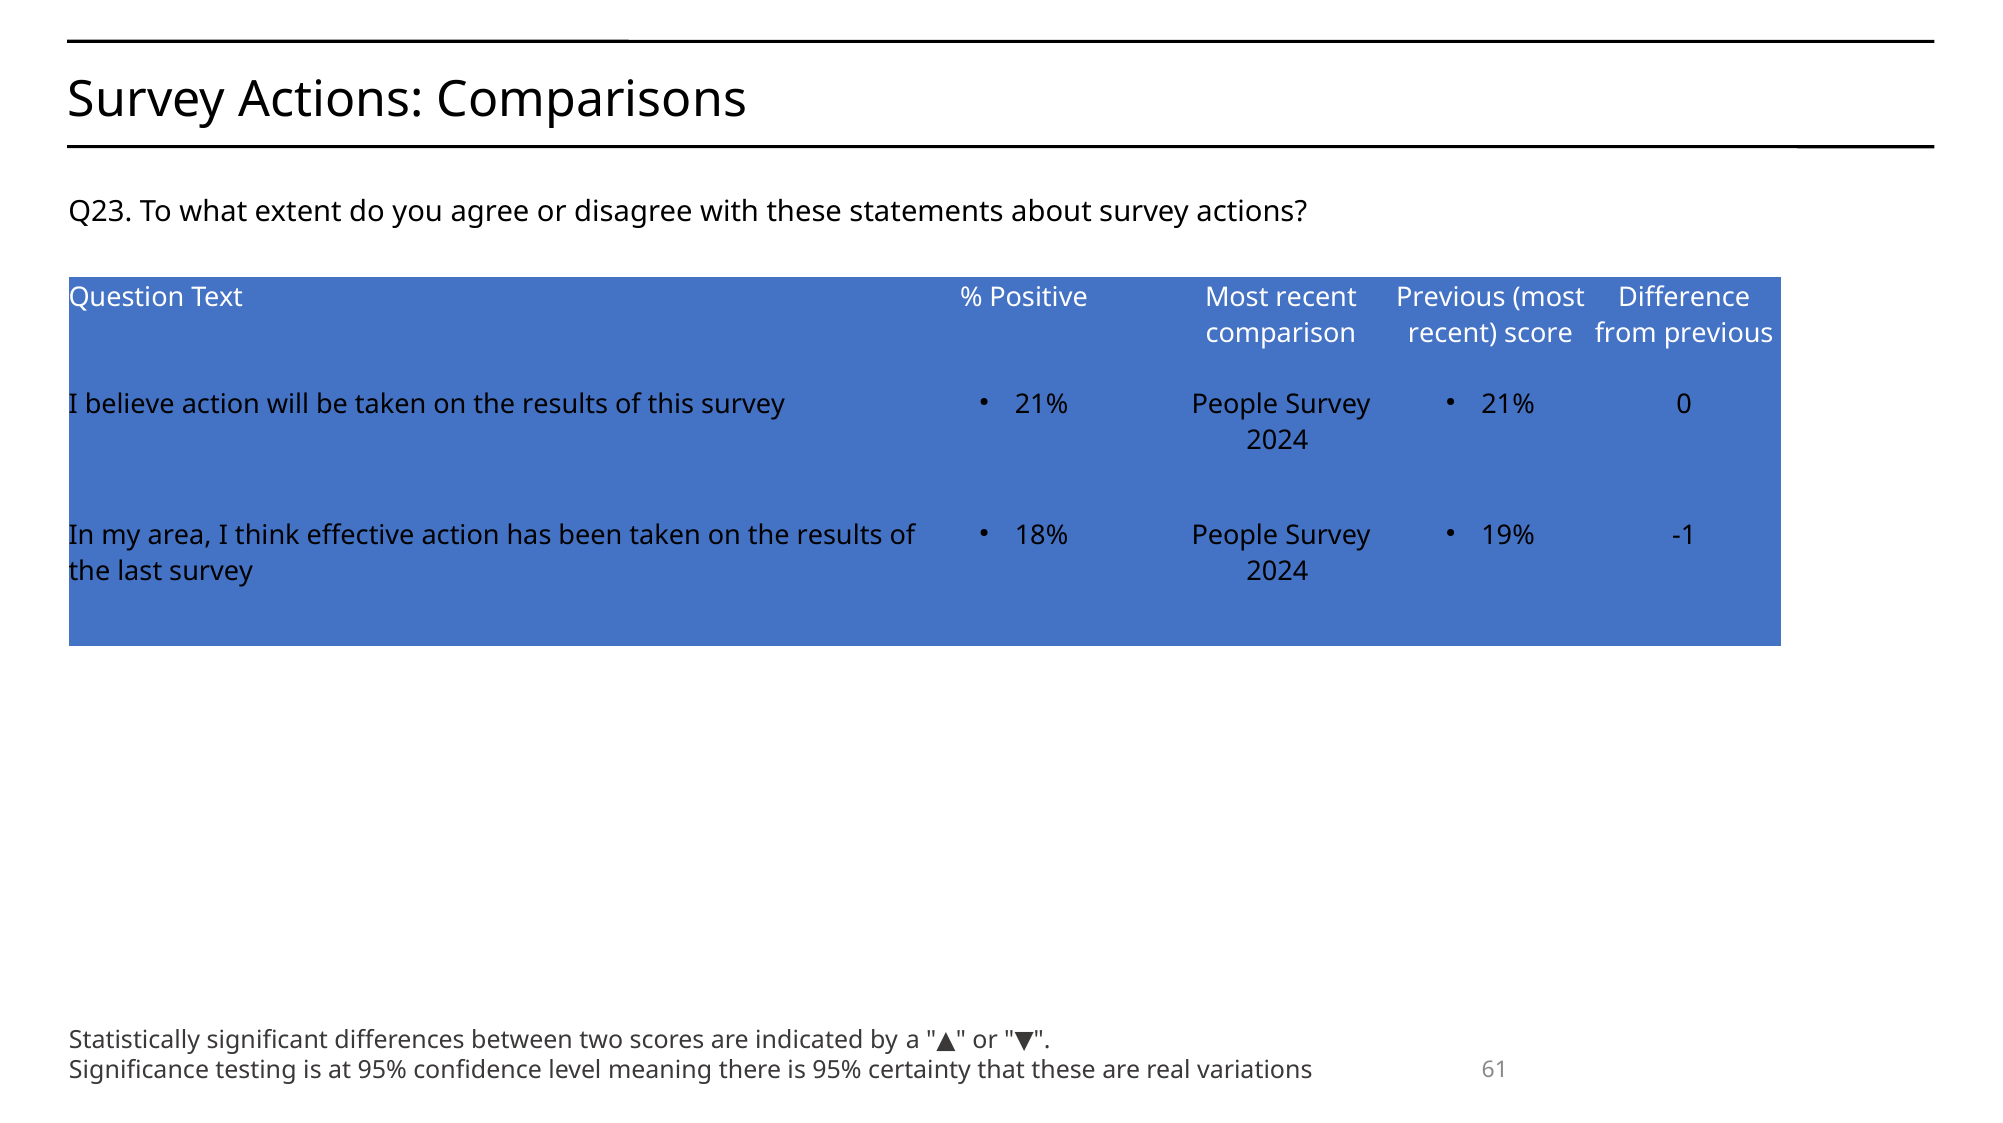

Survey Actions: Comparisons
Q23. To what extent do you agree or disagree with these statements about survey actions?
| Question Text | % Positive | | Most recent comparison | Previous (most recent) score | Difference from previous |
| --- | --- | --- | --- | --- | --- |
| I believe action will be taken on the results of this survey | 21% | | People Survey 2024 | 21% | 0 |
| In my area, I think effective action has been taken on the results of the last survey | 18% | | People Survey 2024 | 19% | -1 |
Statistically significant differences between two scores are indicated by a "▲" or "▼".
Significance testing is at 95% confidence level meaning there is 95% certainty that these are real variations